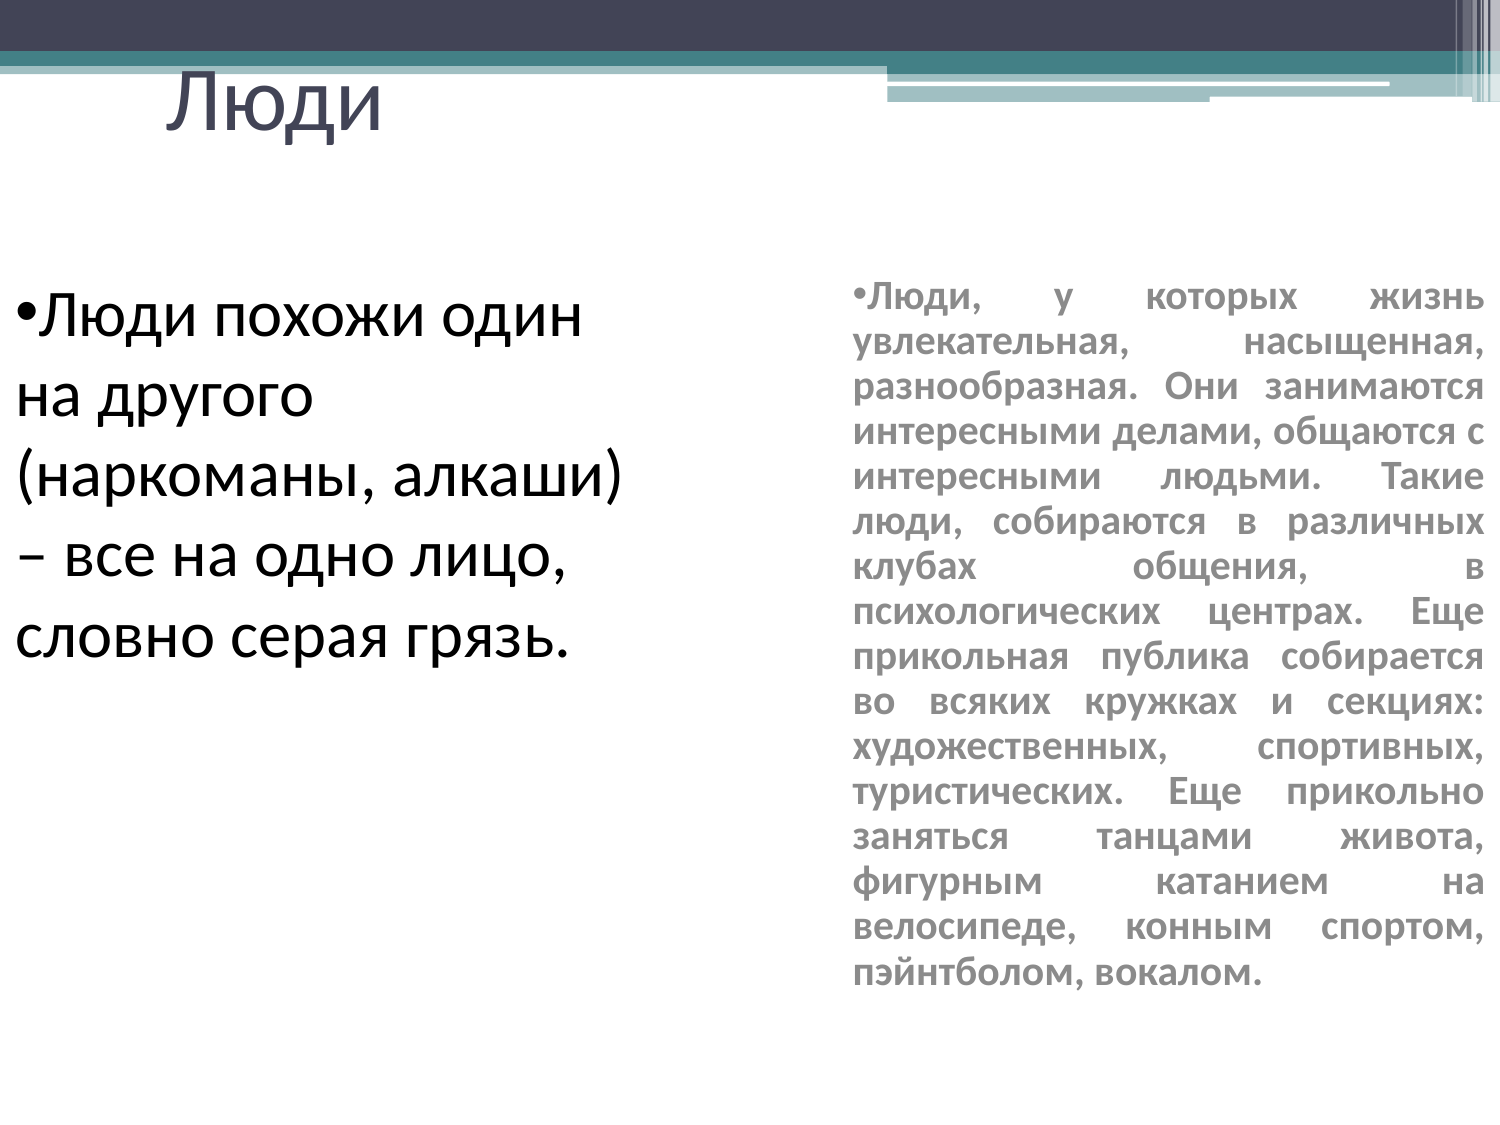

# Люди
Люди похожи один на другого (наркоманы, алкаши) – все на одно лицо, словно серая грязь.
Люди, у которых жизнь увлекательная, насыщенная, разнообразная. Они занимаются интересными делами, общаются с интересными людьми. Такие люди, собираются в различных клубах общения, в психологических центрах. Еще прикольная публика собирается во всяких кружках и секциях: художественных, спортивных, туристических. Еще прикольно заняться танцами живота, фигурным катанием на велосипеде, конным спортом, пэйнтболом, вокалом.